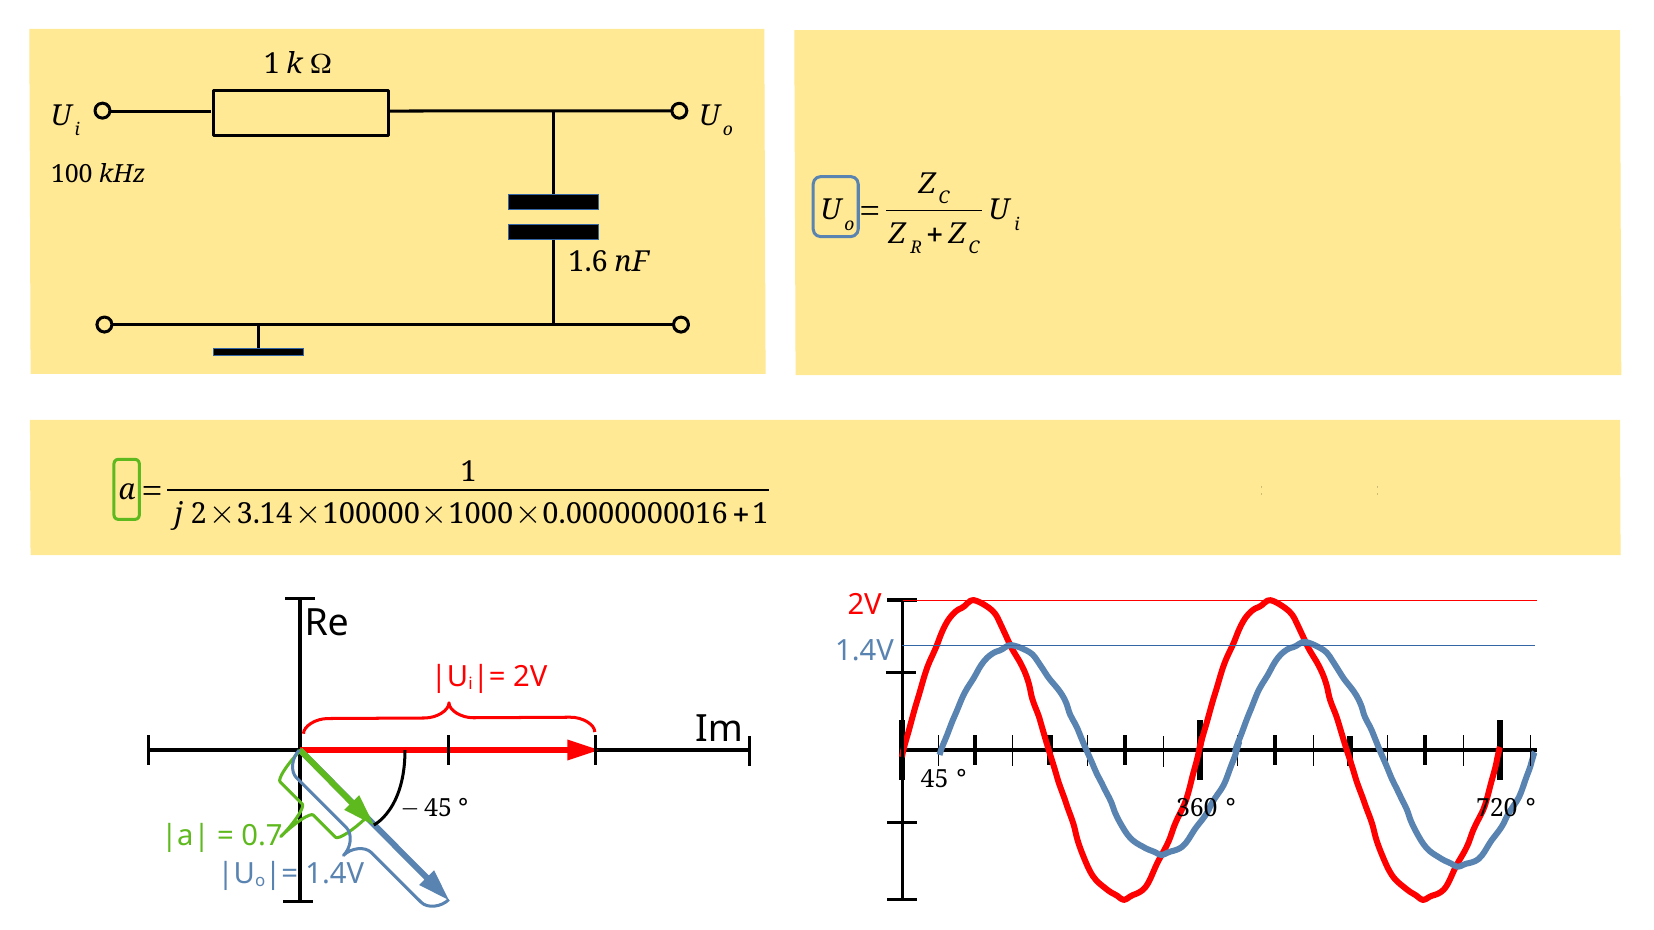

2V
Re
1.4V
|Ui|= 2V
Im
|a| = 0.7
|Uo|= 1.4V